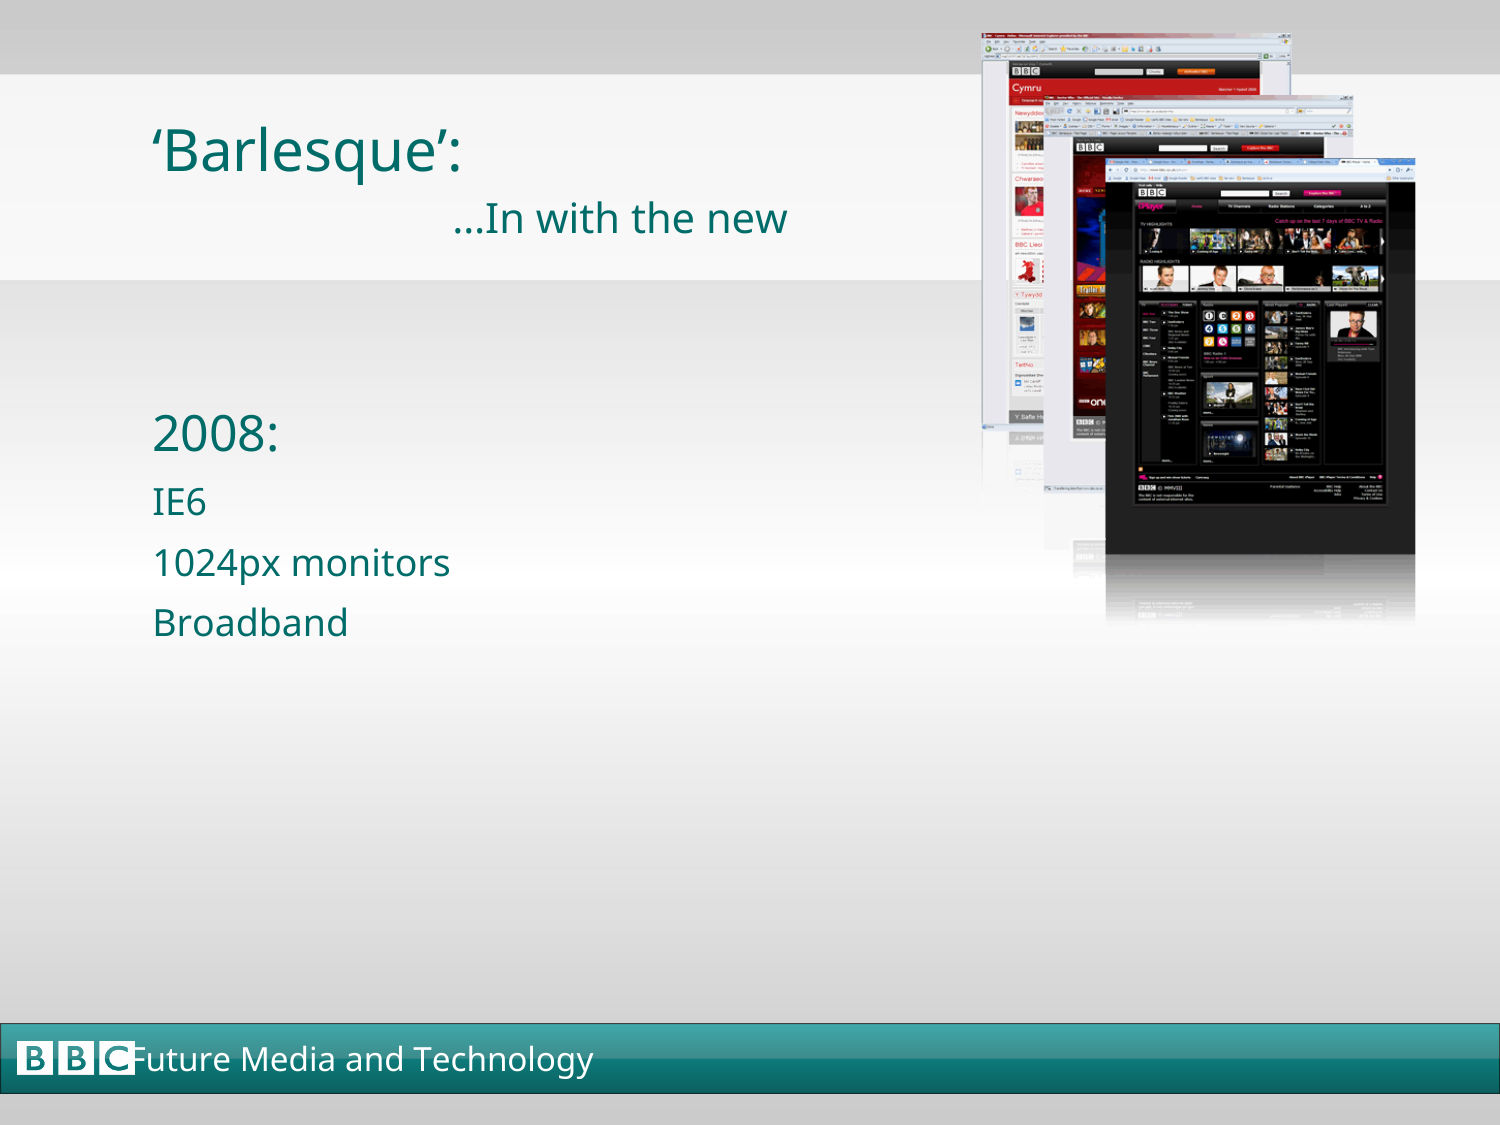

# ‘Barlesque’: …In with the new
2008:
IE6
1024px monitors
Broadband